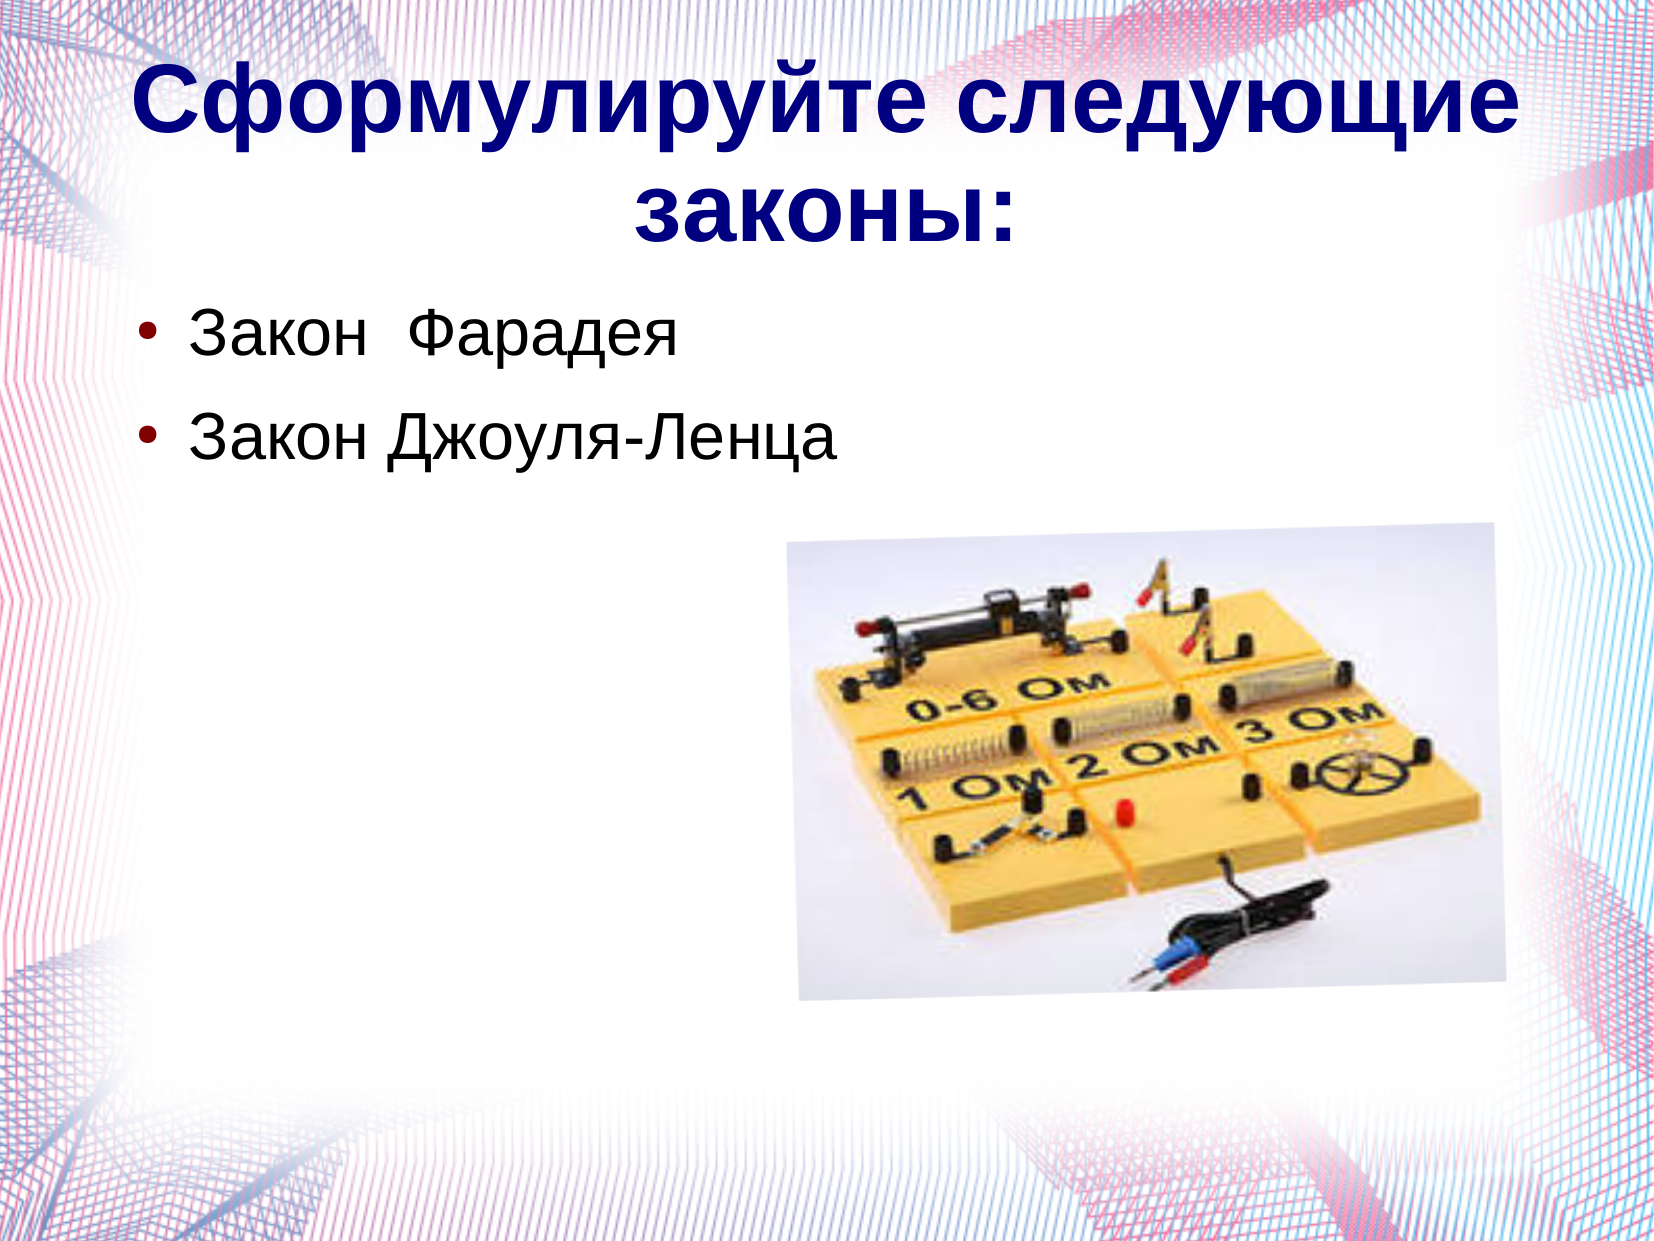

# Сформулируйте следующие законы:
Закон Фарадея
Закон Джоуля-Ленца